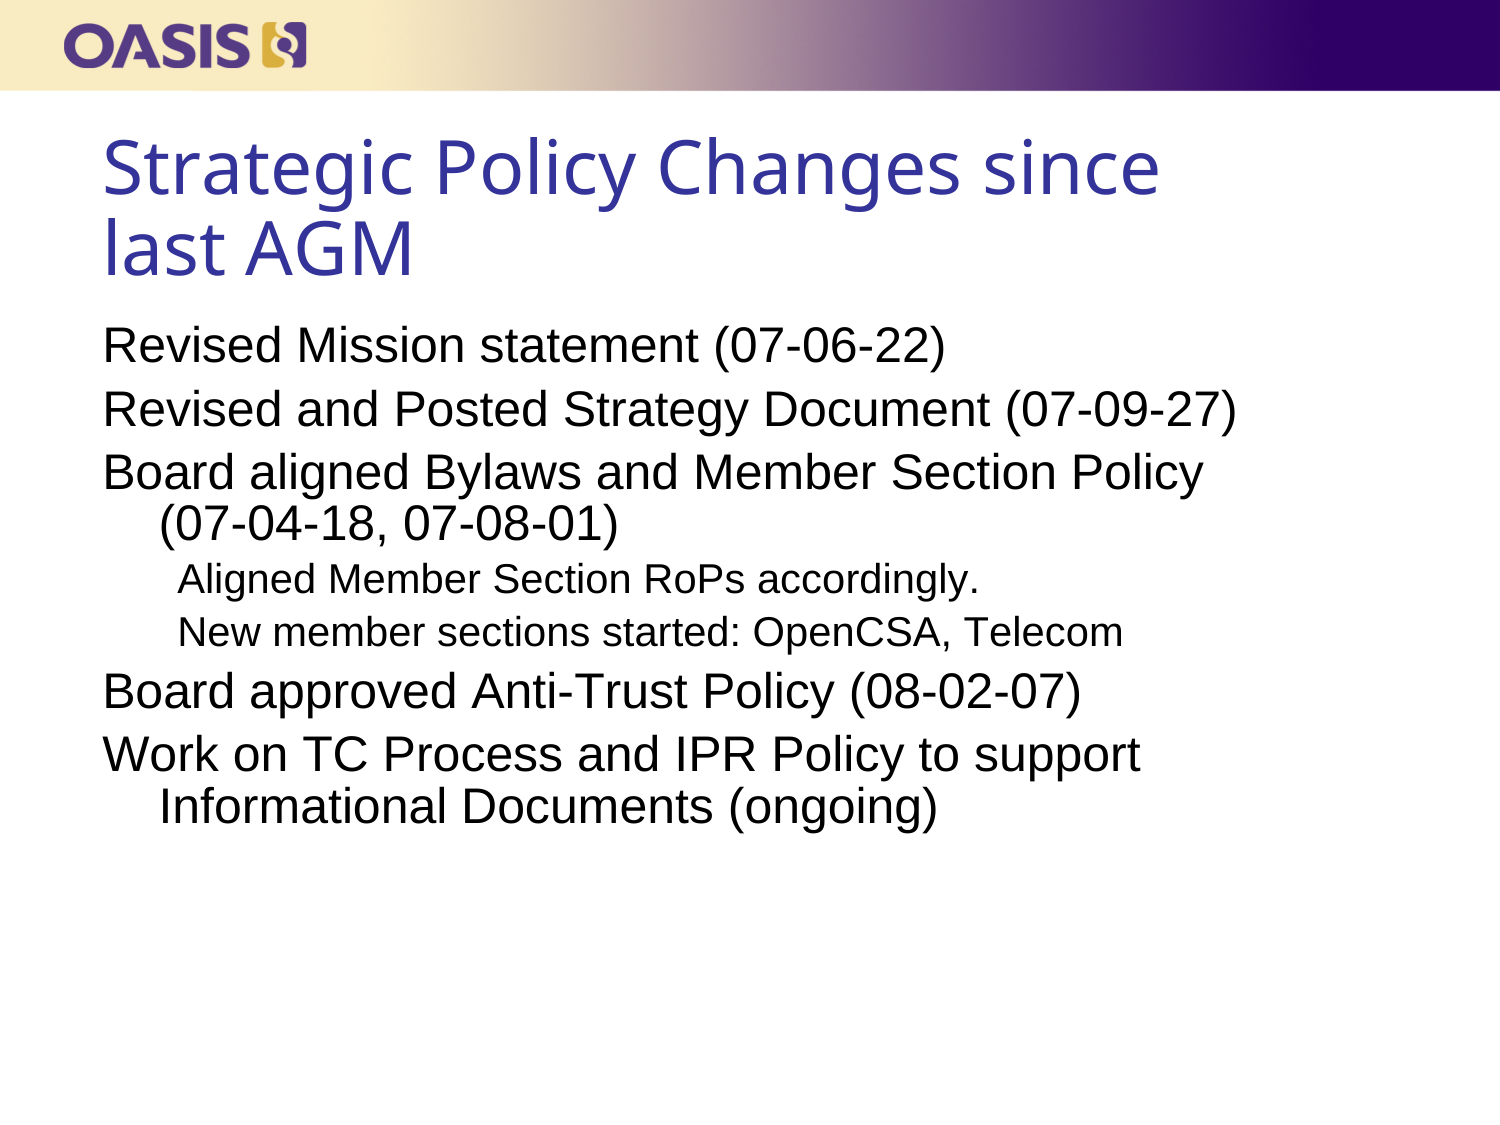

# Strategic Policy Changes since last AGM
Revised Mission statement (07-06-22)‏
Revised and Posted Strategy Document (07-09-27)‏
Board aligned Bylaws and Member Section Policy (07-04-18, 07-08-01)
Aligned Member Section RoPs accordingly.
New member sections started: OpenCSA, Telecom
Board approved Anti-Trust Policy (08-02-07)‏
Work on TC Process and IPR Policy to support Informational Documents (ongoing)‏